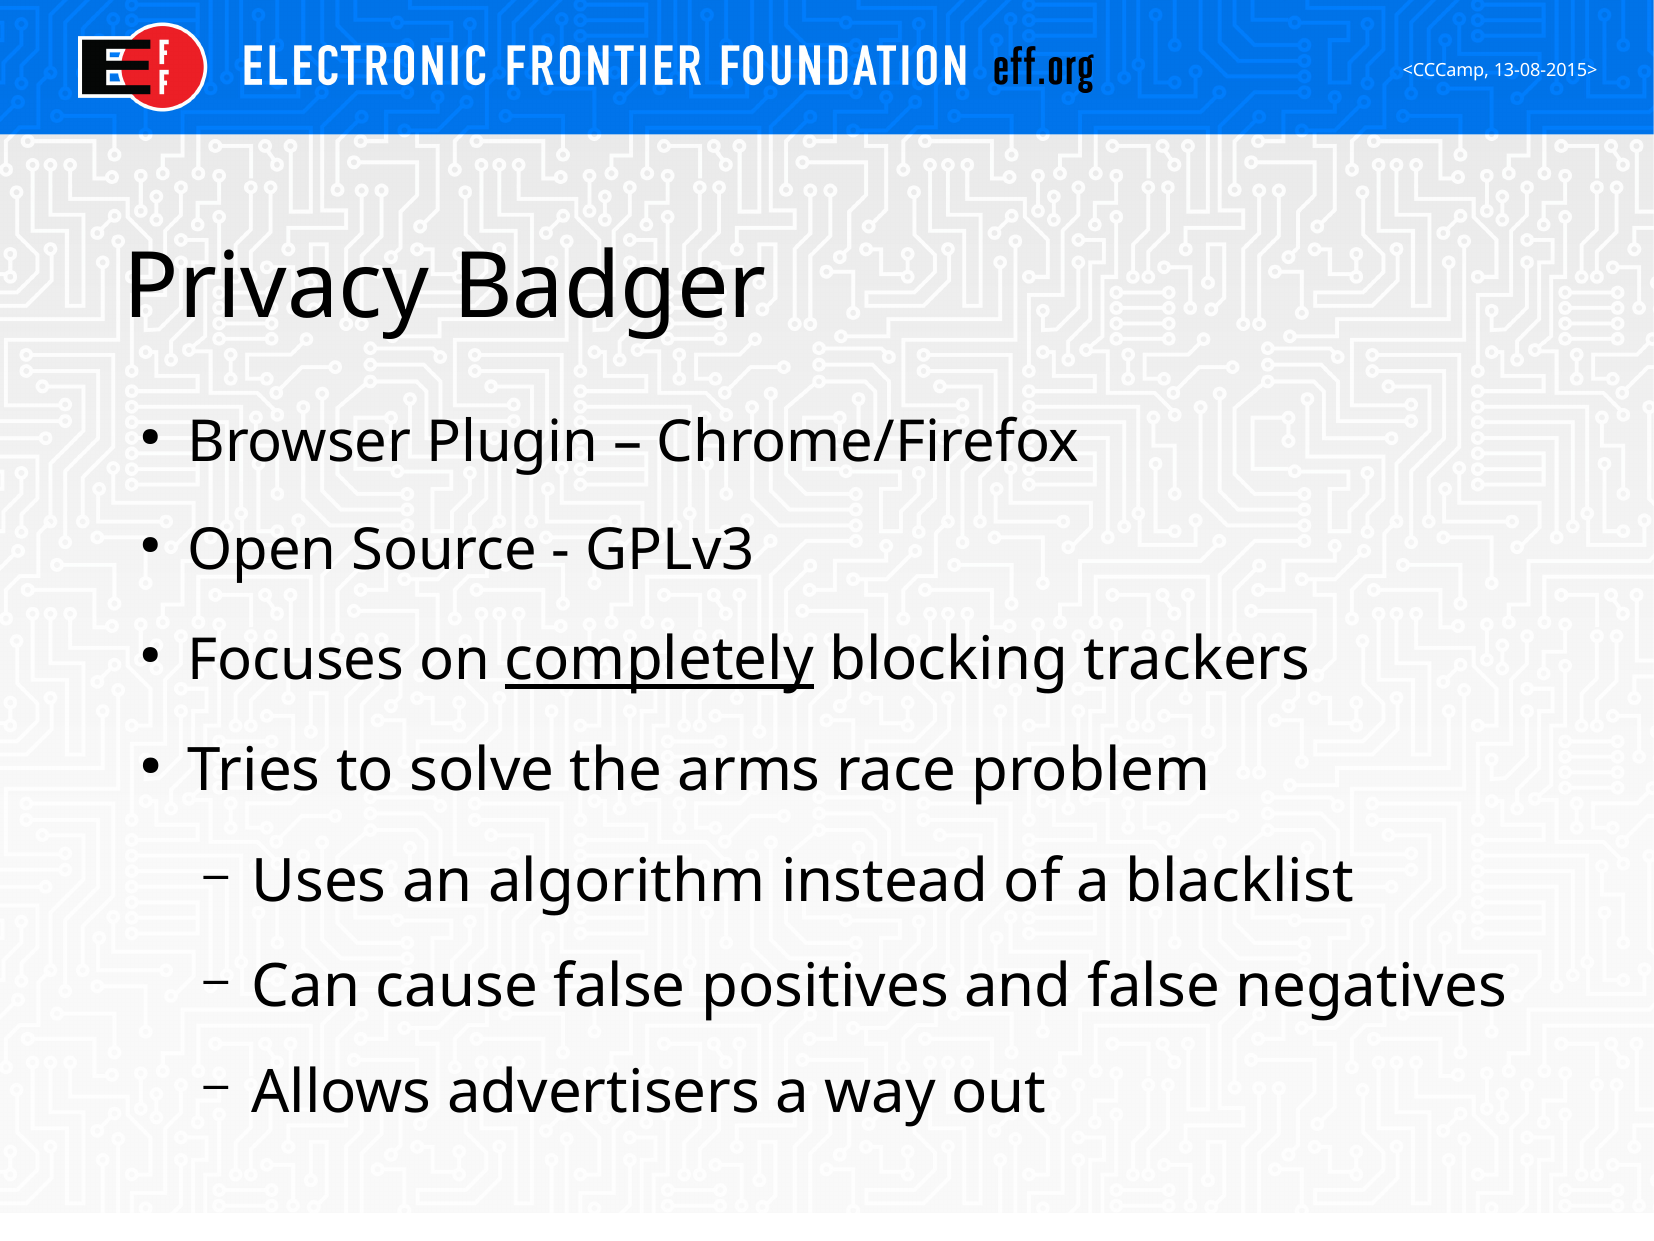

# Privacy Badger
Browser Plugin – Chrome/Firefox
Open Source - GPLv3
Focuses on completely blocking trackers
Tries to solve the arms race problem
Uses an algorithm instead of a blacklist
Can cause false positives and false negatives
Allows advertisers a way out